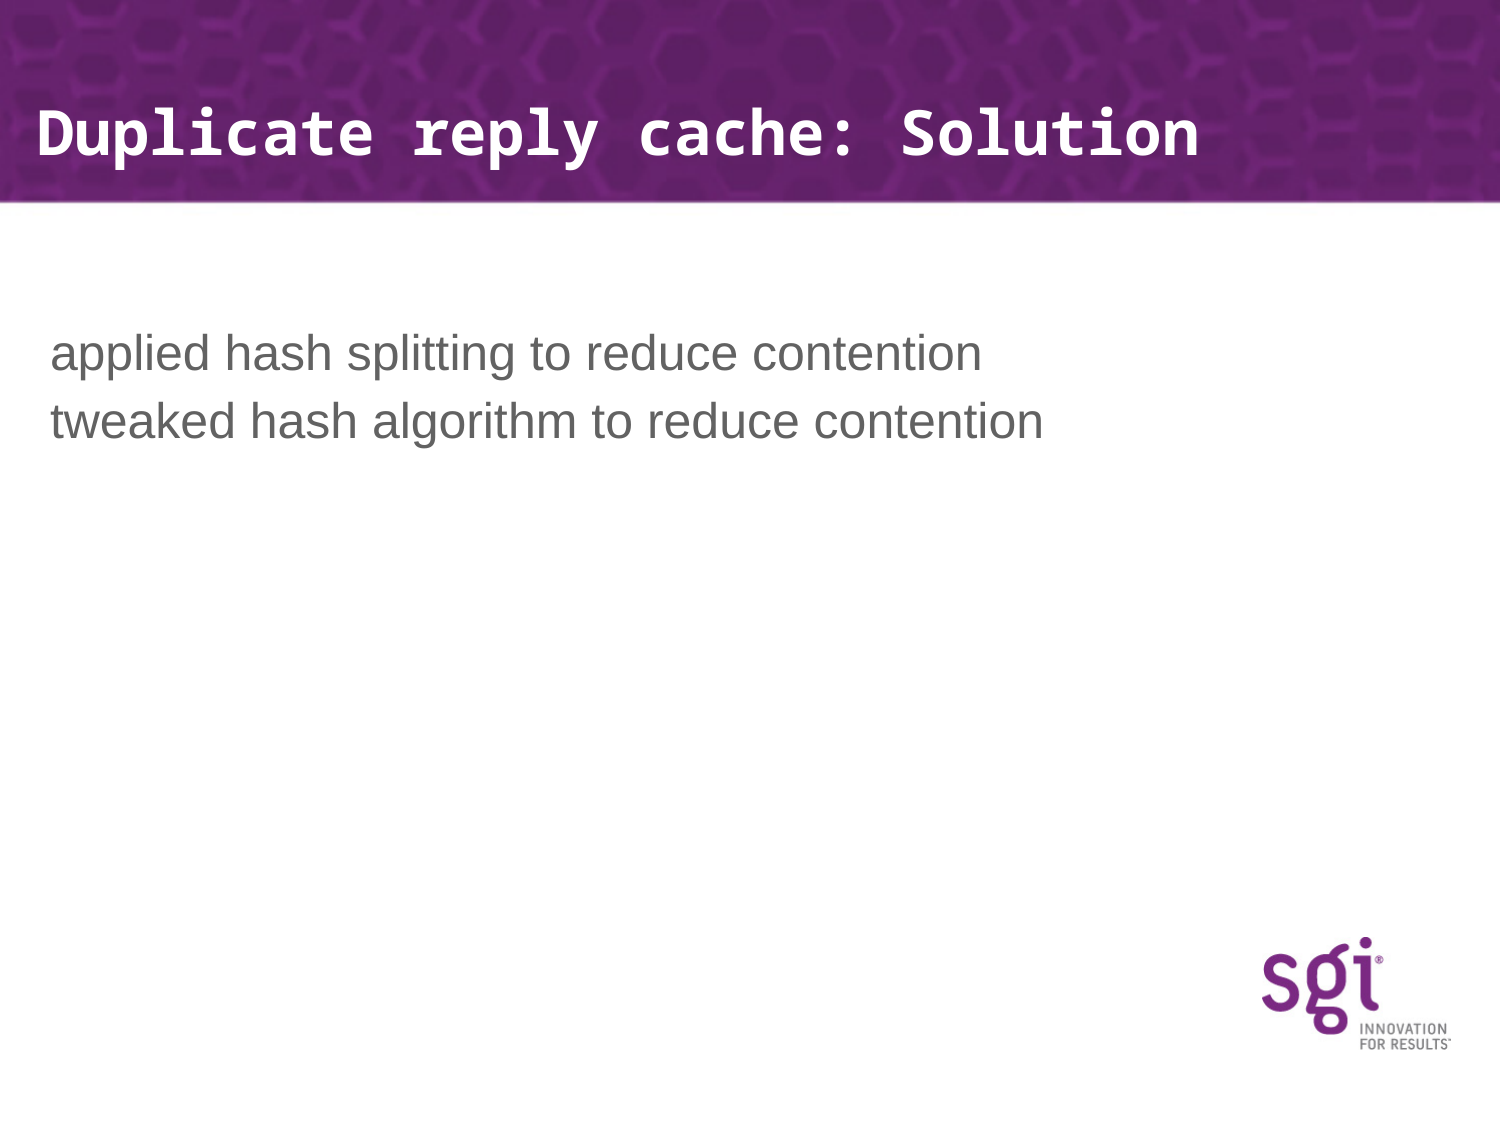

# Duplicate reply cache: Solution
applied hash splitting to reduce contention
tweaked hash algorithm to reduce contention